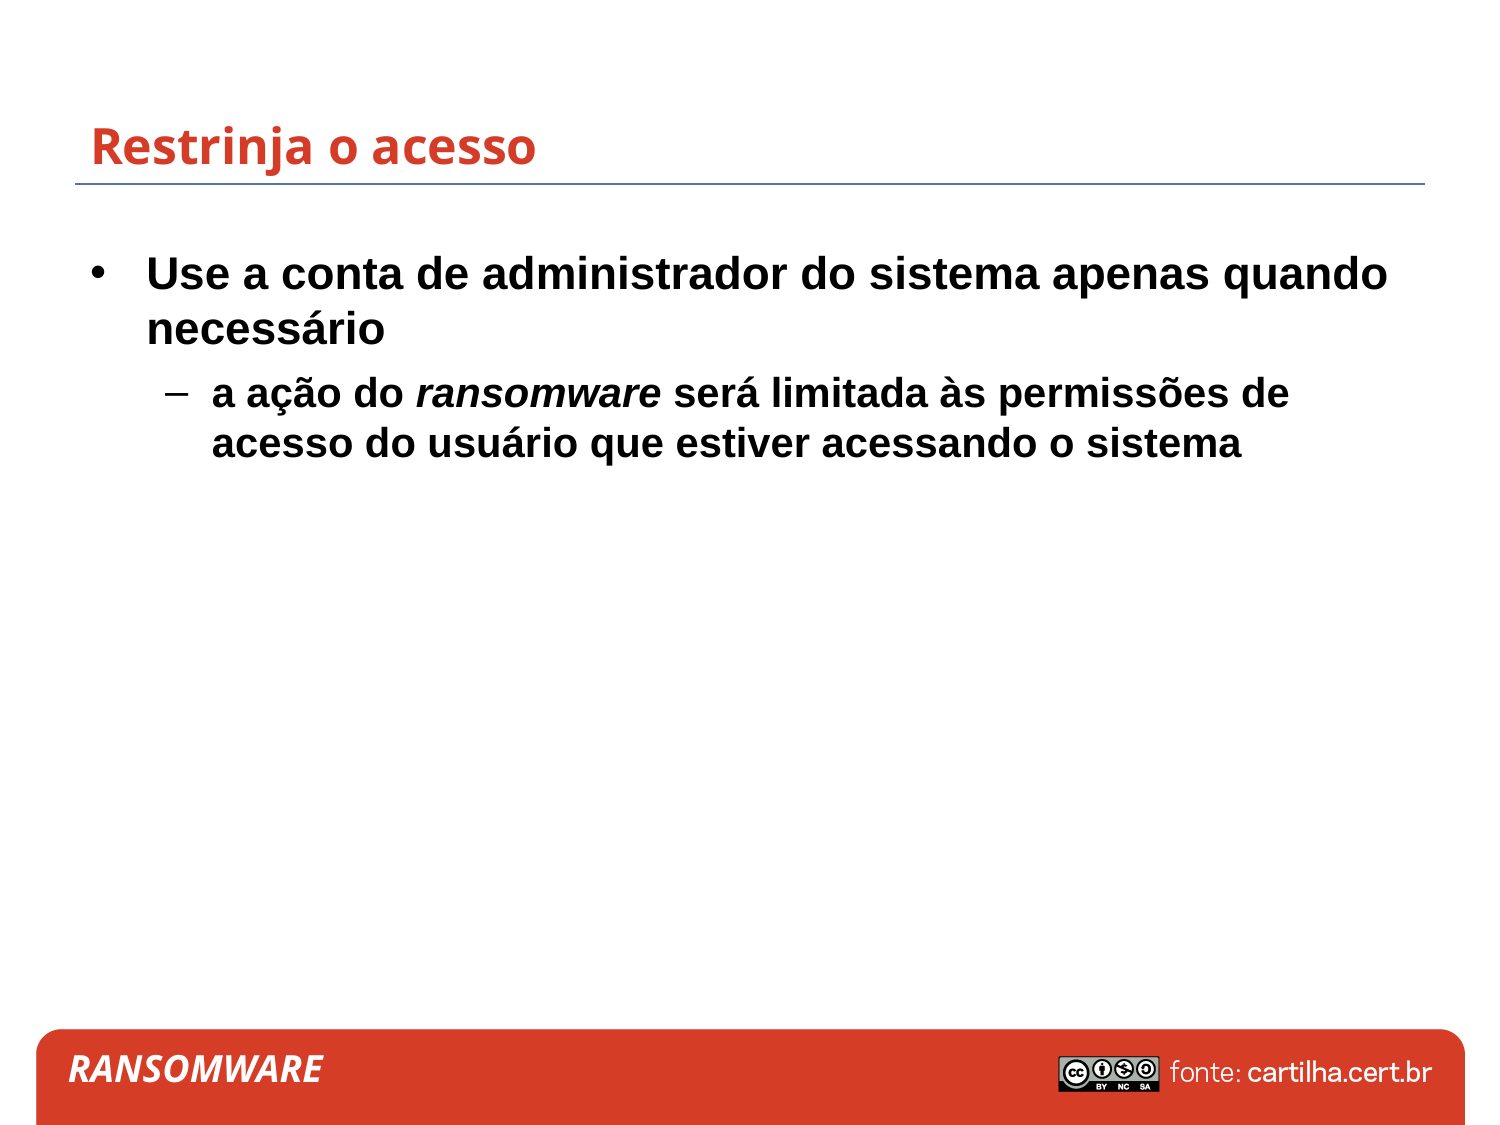

Restrinja o acesso
# Use a conta de administrador do sistema apenas quando necessário
a ação do ransomware será limitada às permissões de acesso do usuário que estiver acessando o sistema